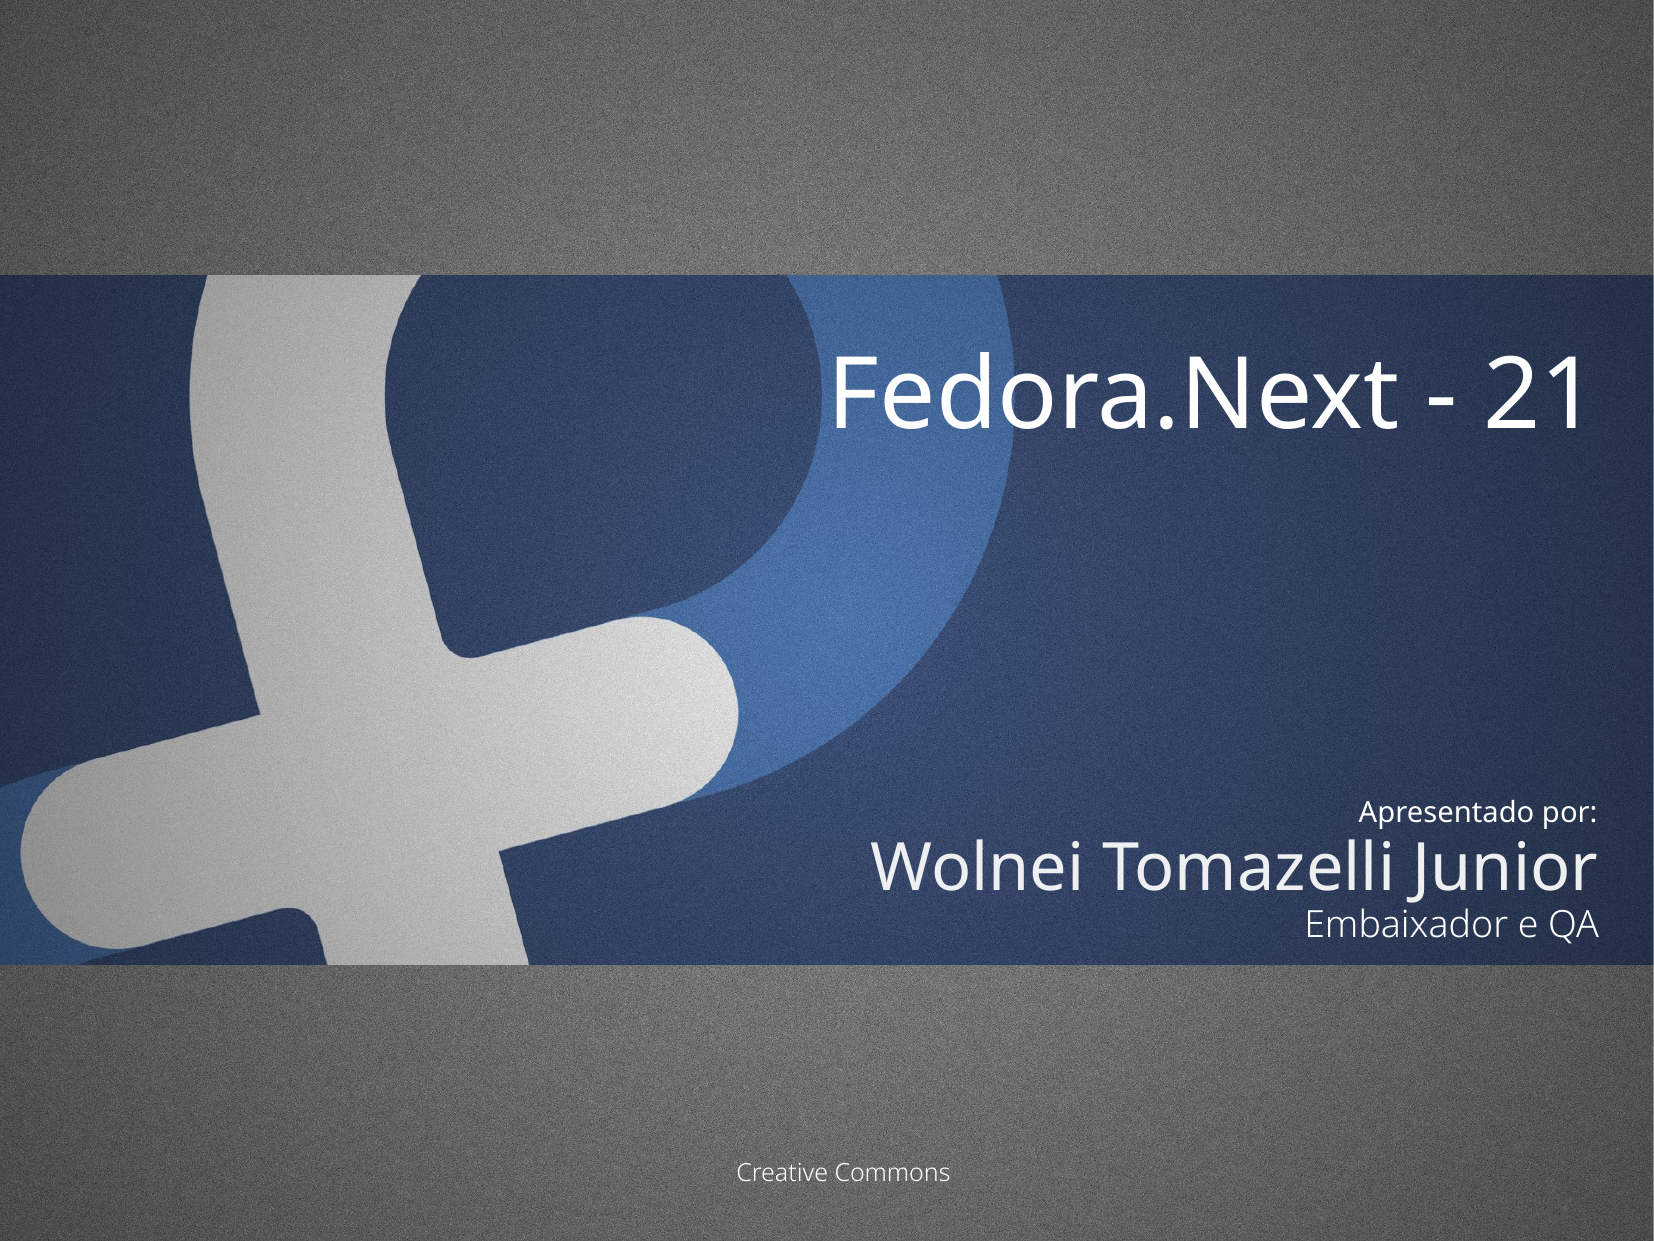

# Fedora.Next - 21
Apresentado por:
Wolnei Tomazelli Junior
Embaixador e QA
Creative Commons